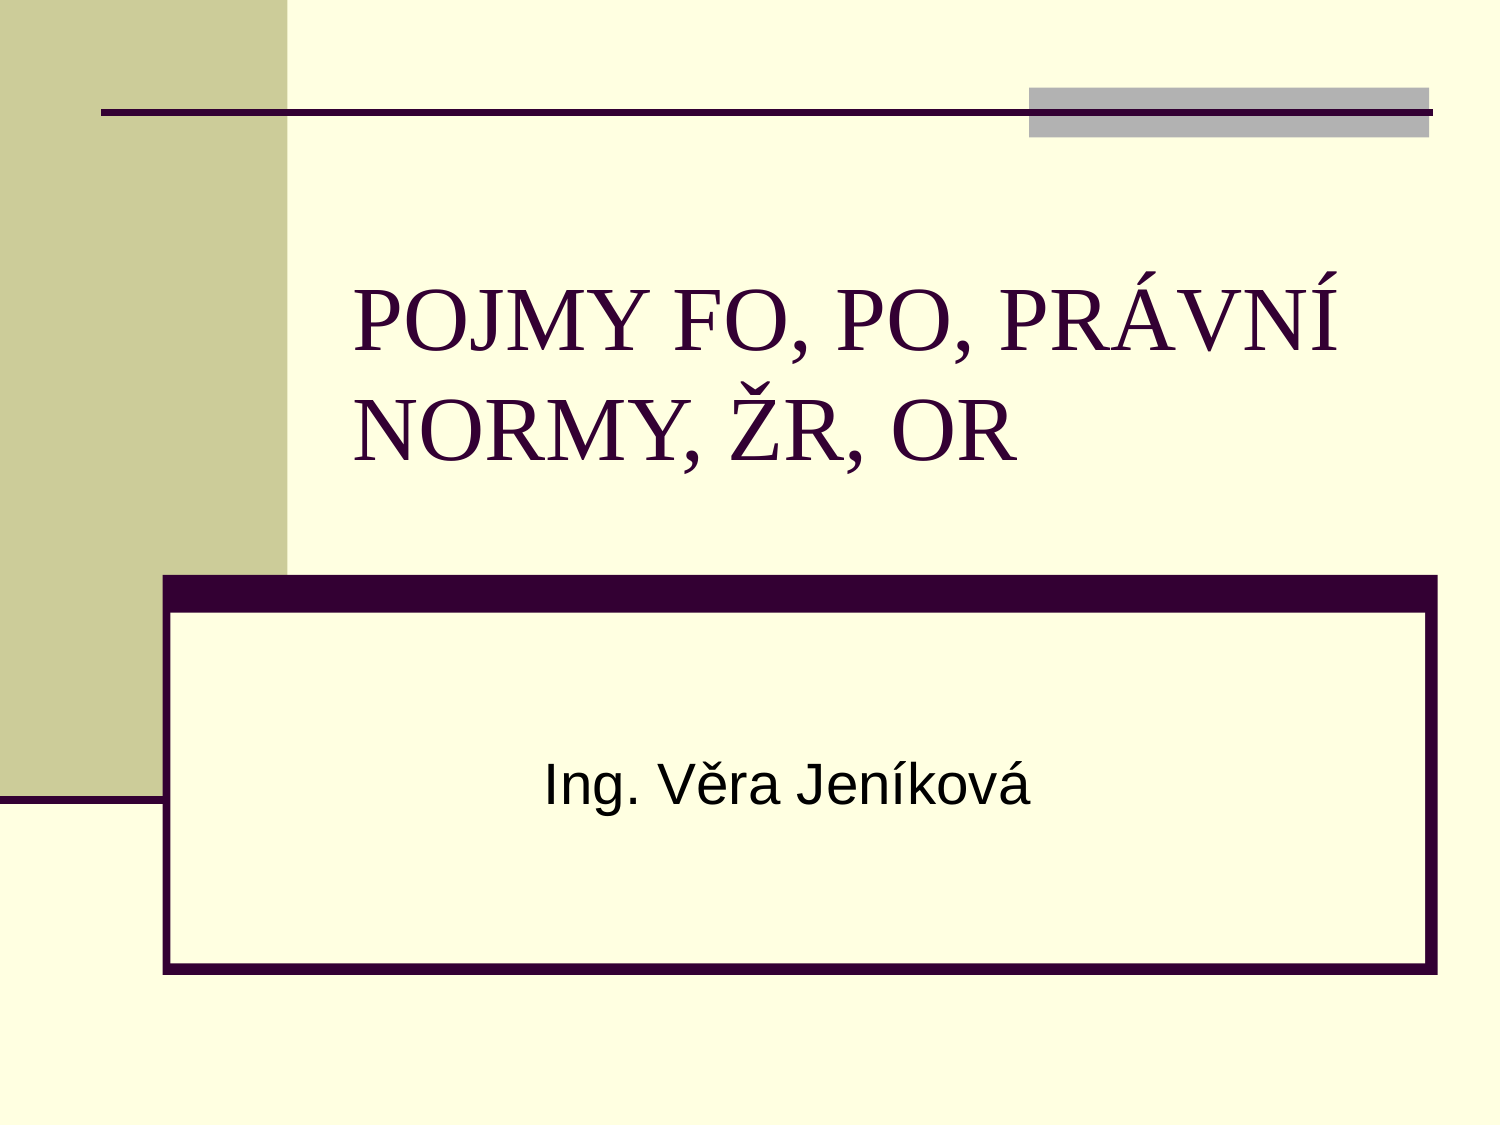

# POJMY FO, PO, PRÁVNÍ NORMY, ŽR, OR
Ing. Věra Jeníková